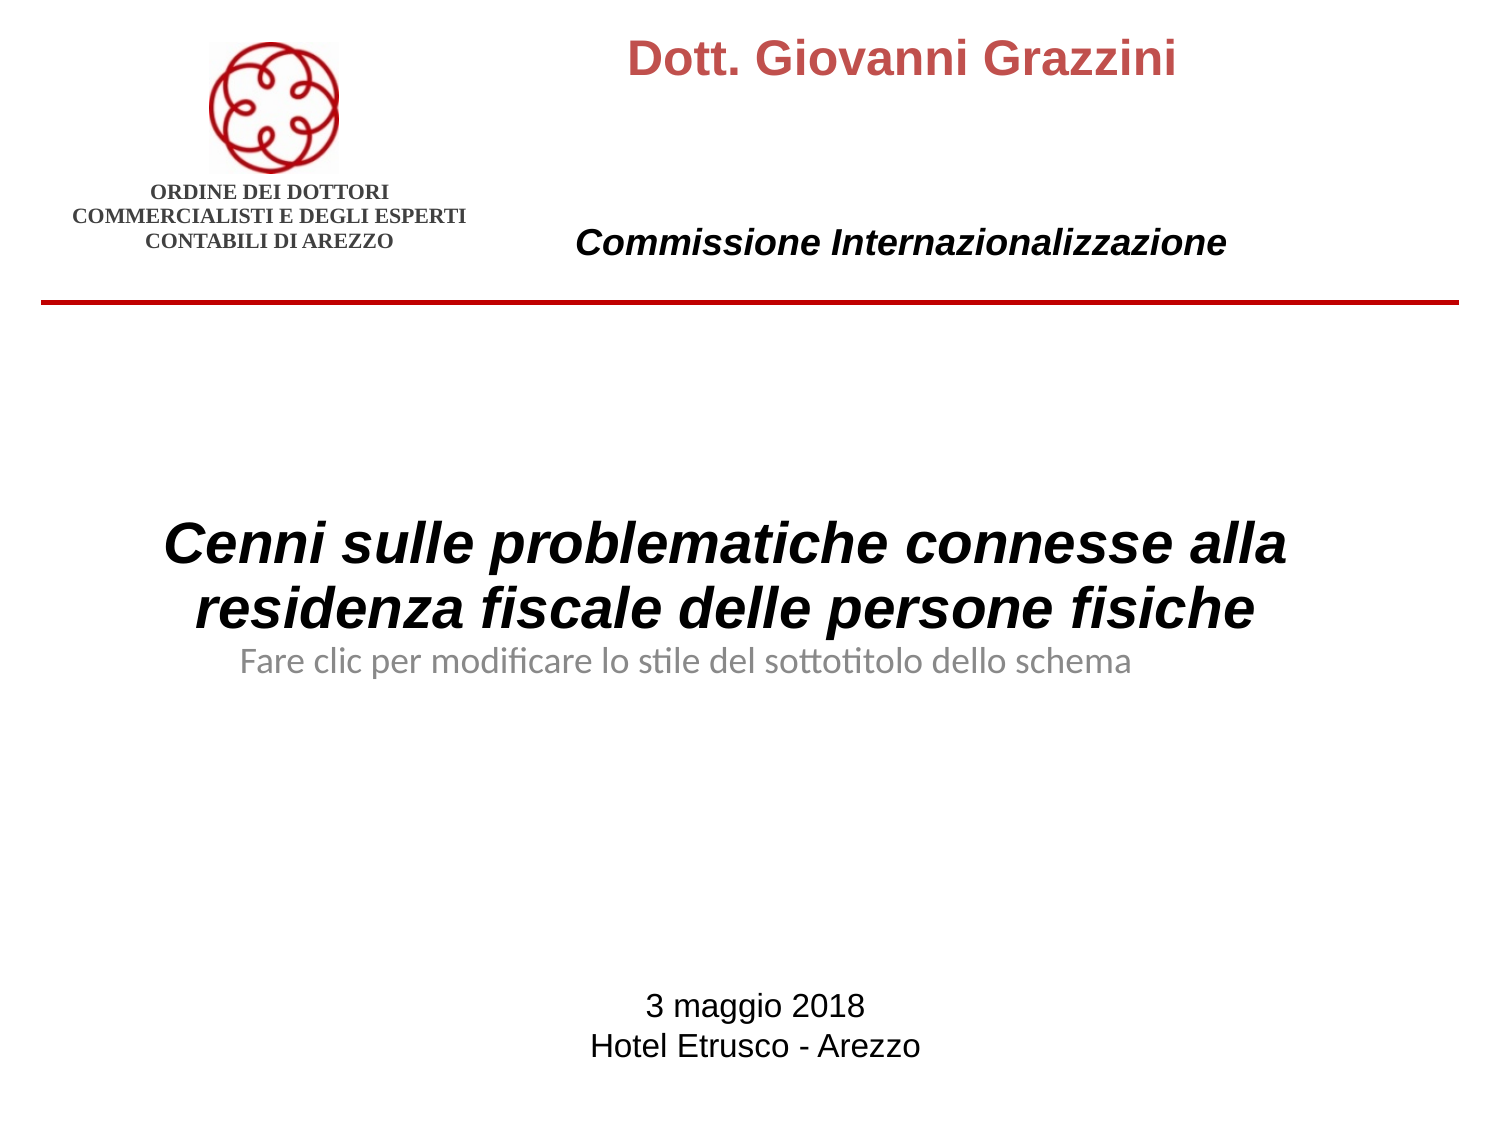

Dott. Giovanni Grazzini
ORDINE DEI DOTTORI
COMMERCIALISTI E DEGLI ESPERTI
CONTABILI DI AREZZO
Commissione Internazionalizzazione
Cenni sulle problematiche connesse alla residenza fiscale delle persone fisiche
3 maggio 2018
Hotel Etrusco - Arezzo